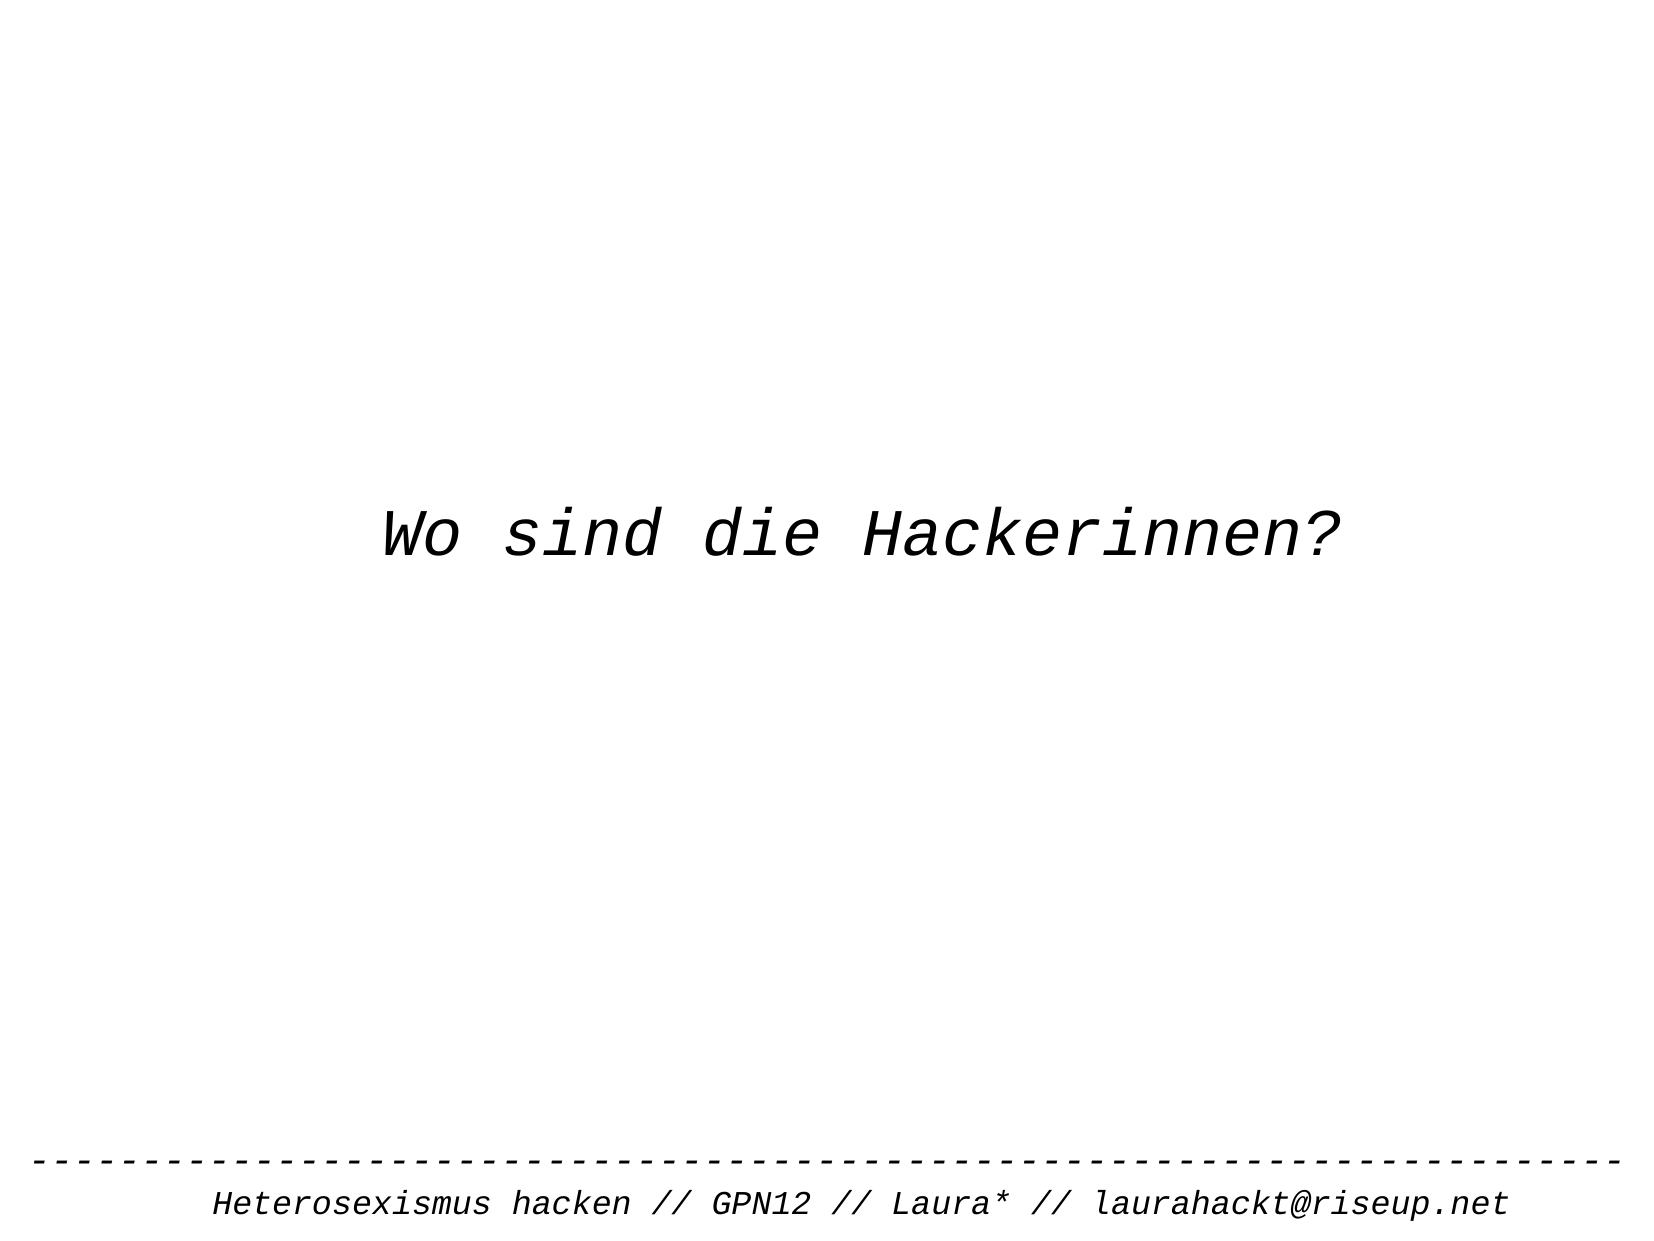

#
Wo sind die Hackerinnen?
-----------------------------------------------------------------------
Heterosexismus hacken // GPN12 // Laura* // laurahackt@riseup.net